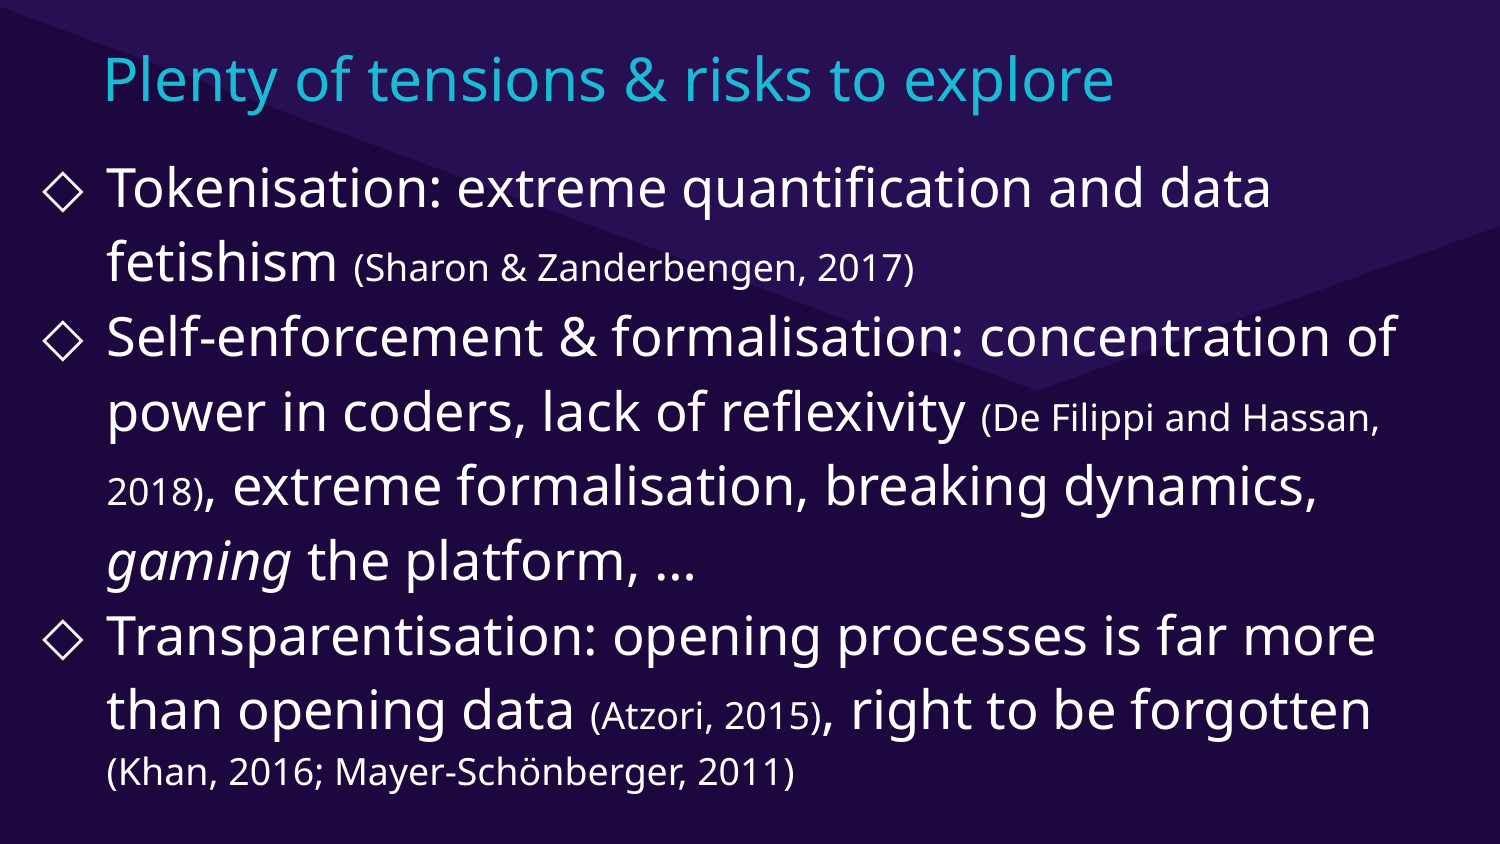

# Plenty of tensions & risks to explore
Tokenisation: extreme quantification and data fetishism (Sharon & Zanderbengen, 2017)
Self-enforcement & formalisation: concentration of power in coders, lack of reflexivity (De Filippi and Hassan, 2018), extreme formalisation, breaking dynamics, gaming the platform, …
Transparentisation: opening processes is far more than opening data (Atzori, 2015), right to be forgotten (Khan, 2016; Mayer-Schönberger, 2011)